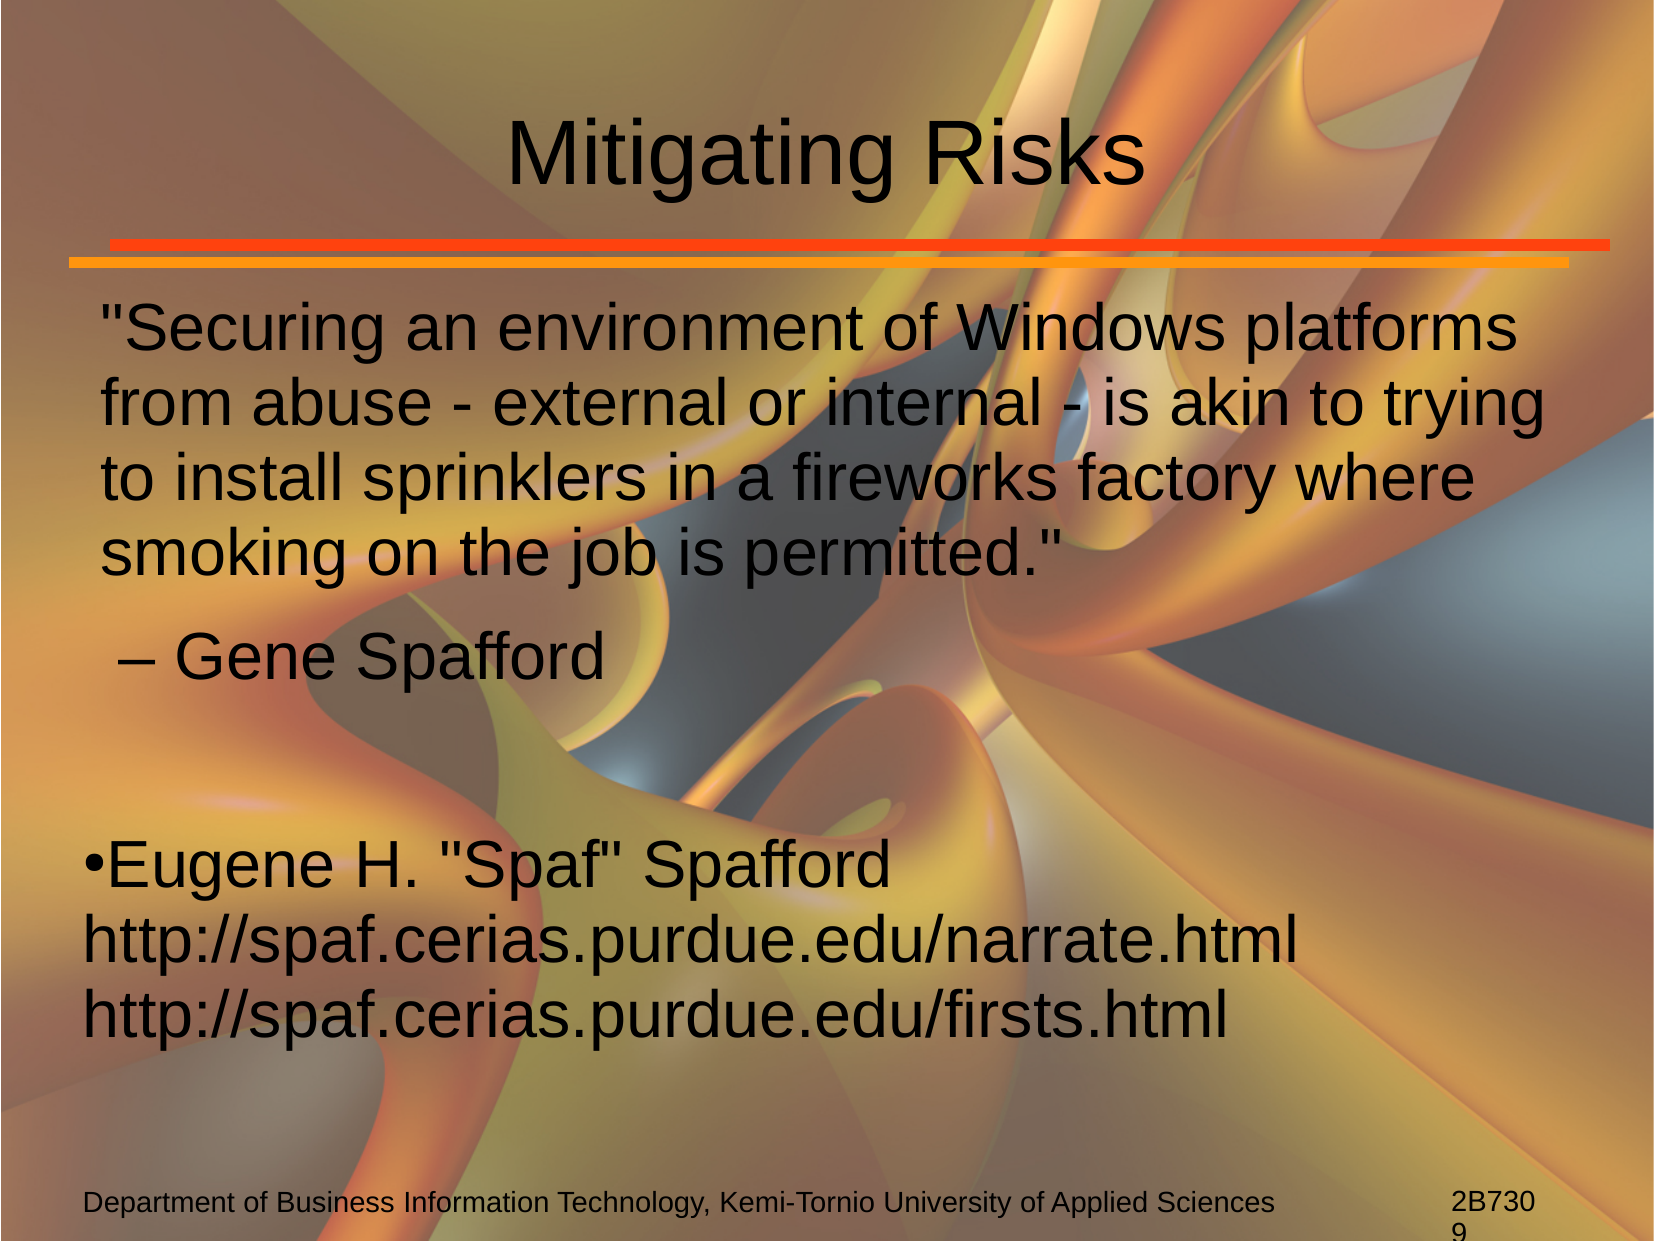

# Mitigating Risks
"Securing an environment of Windows platforms from abuse - external or internal - is akin to trying to install sprinklers in a fireworks factory where smoking on the job is permitted."
 – Gene Spafford
Eugene H. "Spaf" Spafford
http://spaf.cerias.purdue.edu/narrate.html
http://spaf.cerias.purdue.edu/firsts.html